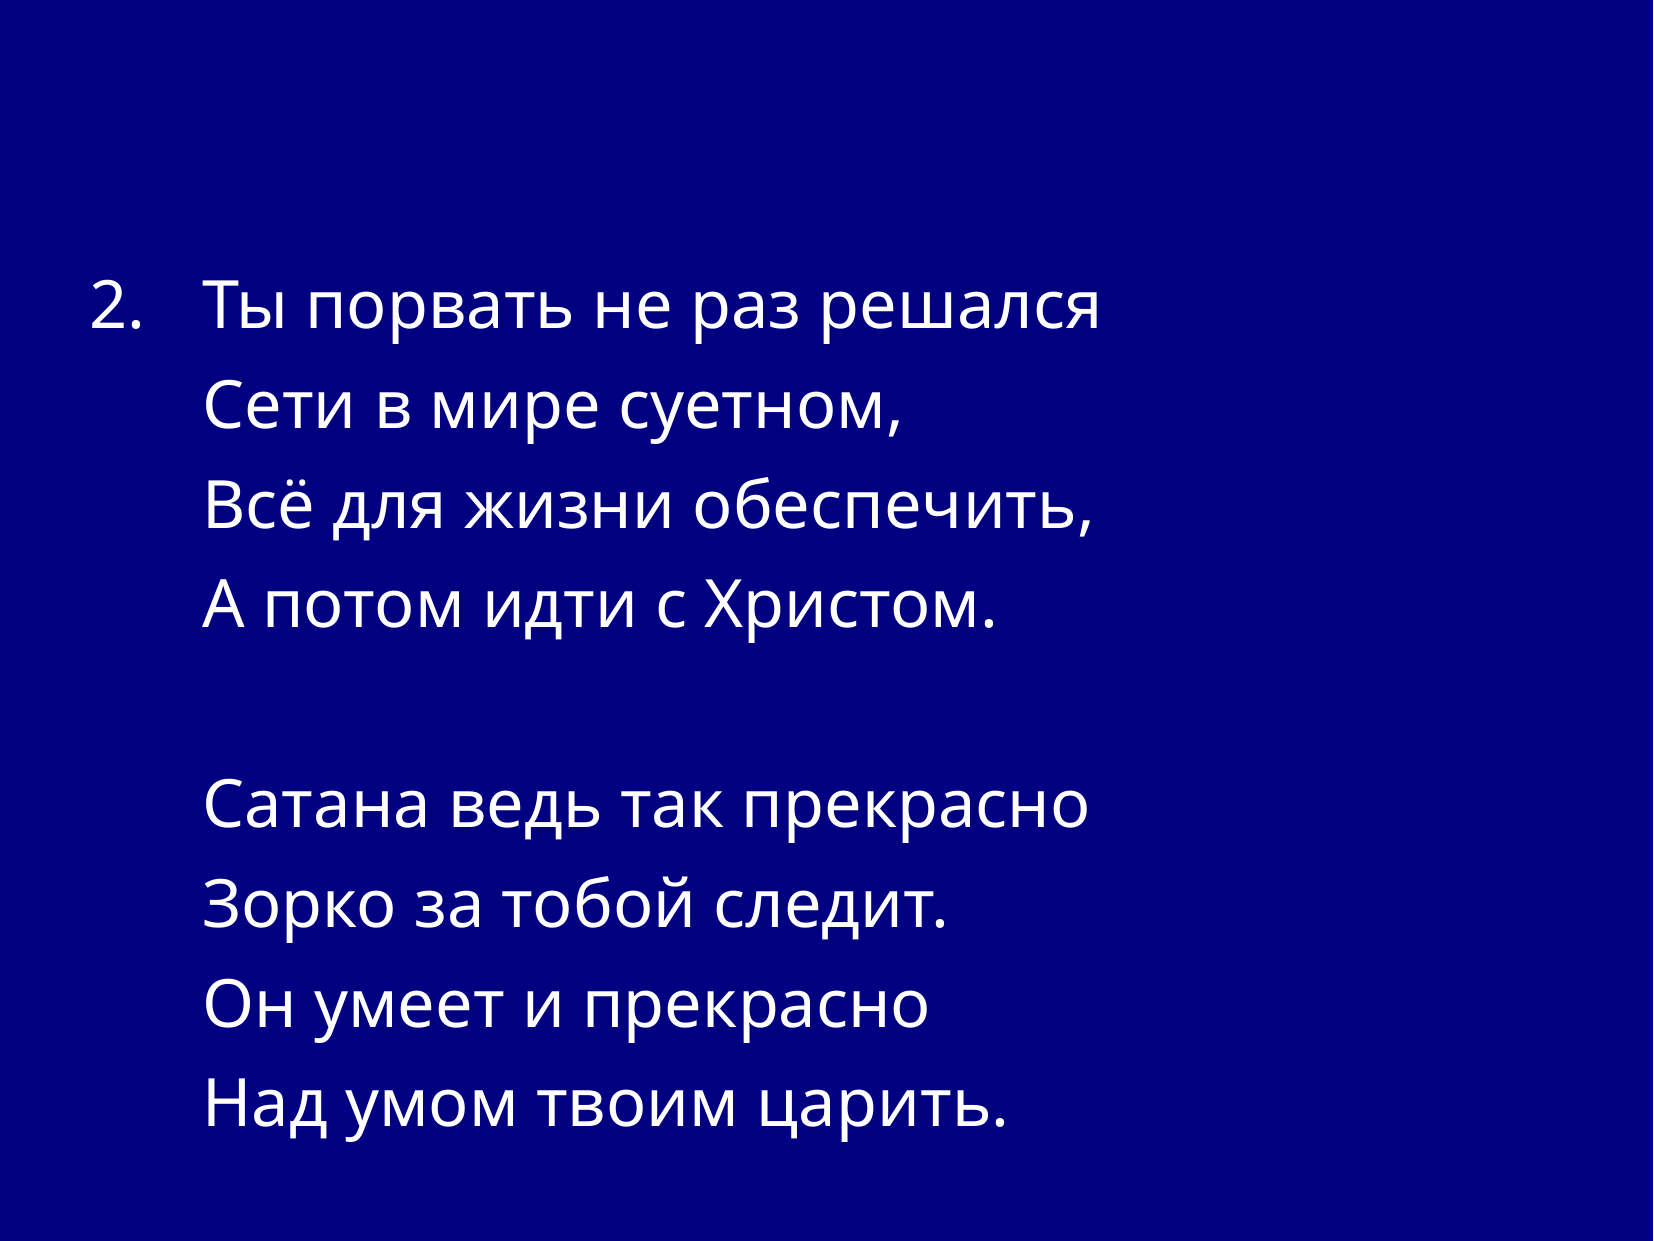

2.	Ты порвать не раз решался
	Сети в мире суетном,
	Всё для жизни обеспечить,
	А потом идти с Христом.
	Сатана ведь так прекрасно
	Зорко за тобой следит.
	Он умеет и прекрасно
	Над умом твоим царить.